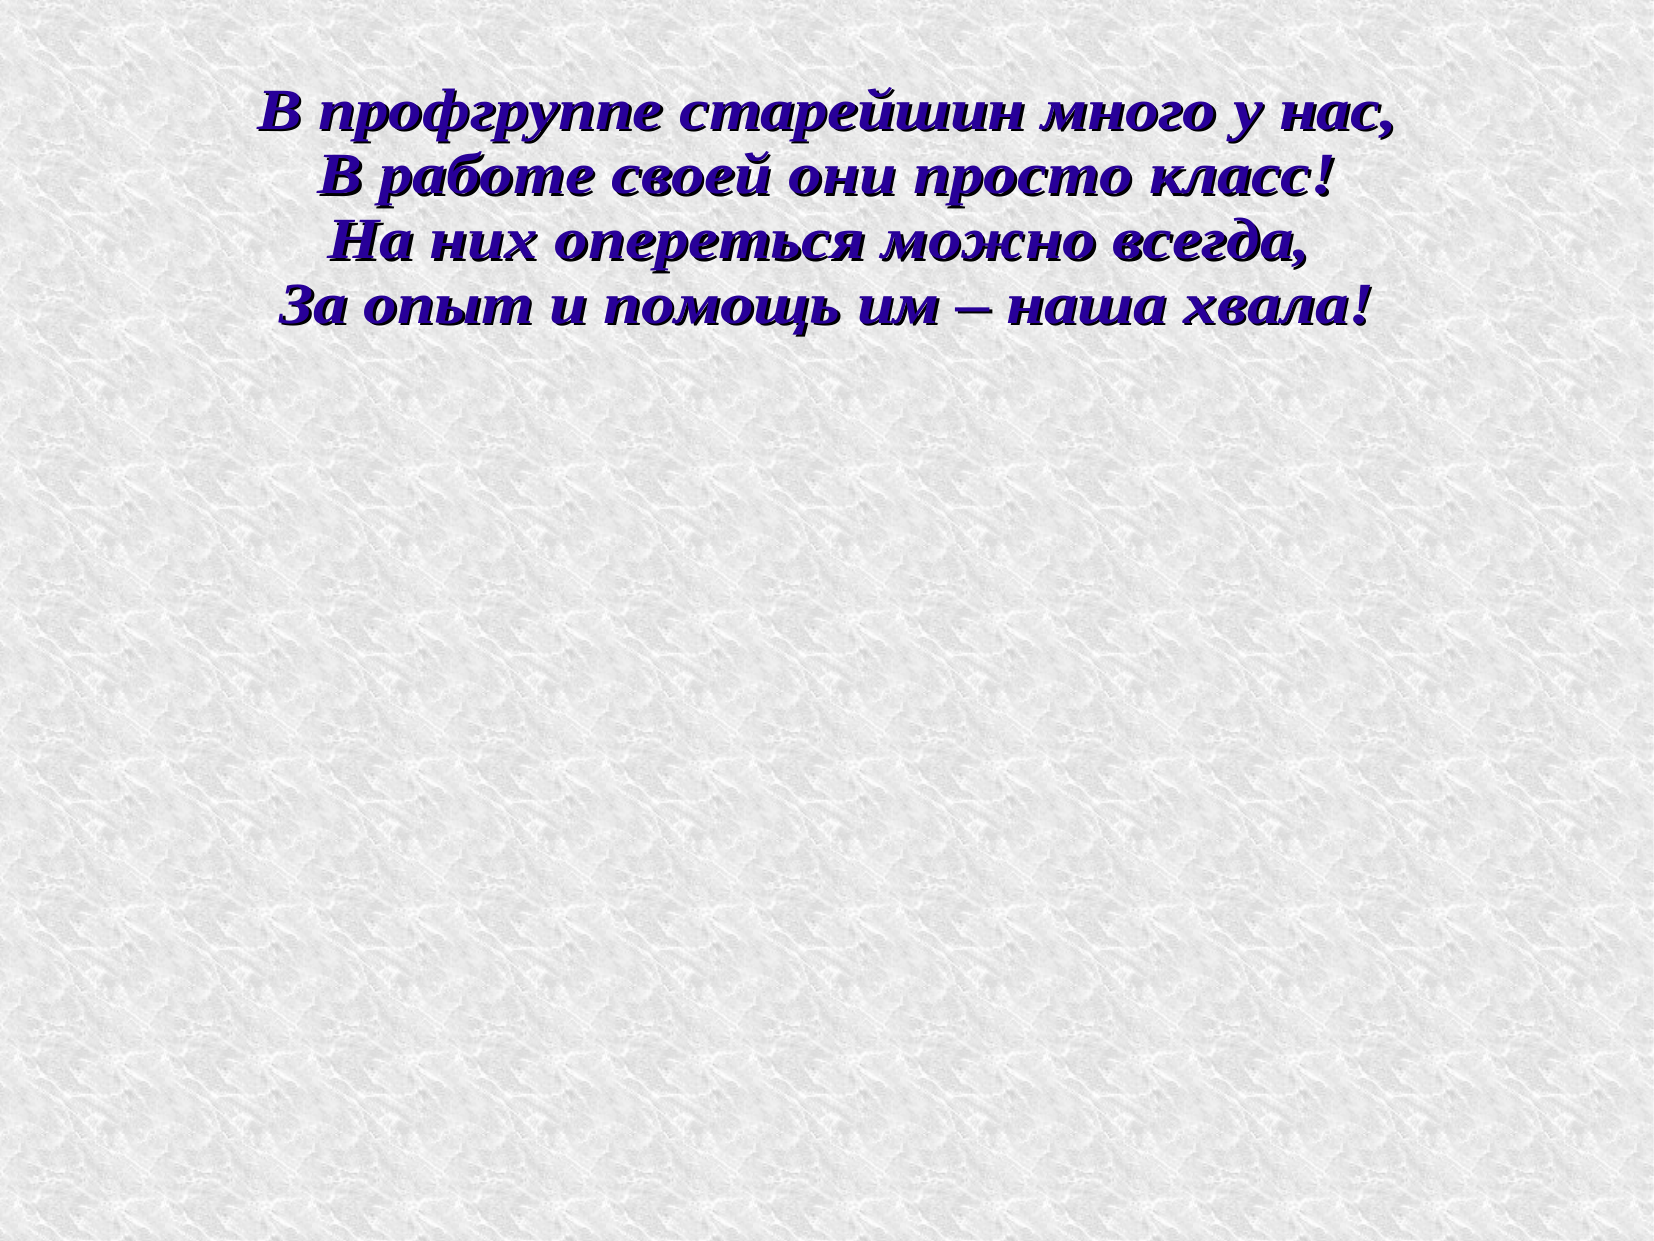

# В профгруппе старейшин много у нас, В работе своей они просто класс! На них опереться можно всегда, За опыт и помощь им – наша хвала!